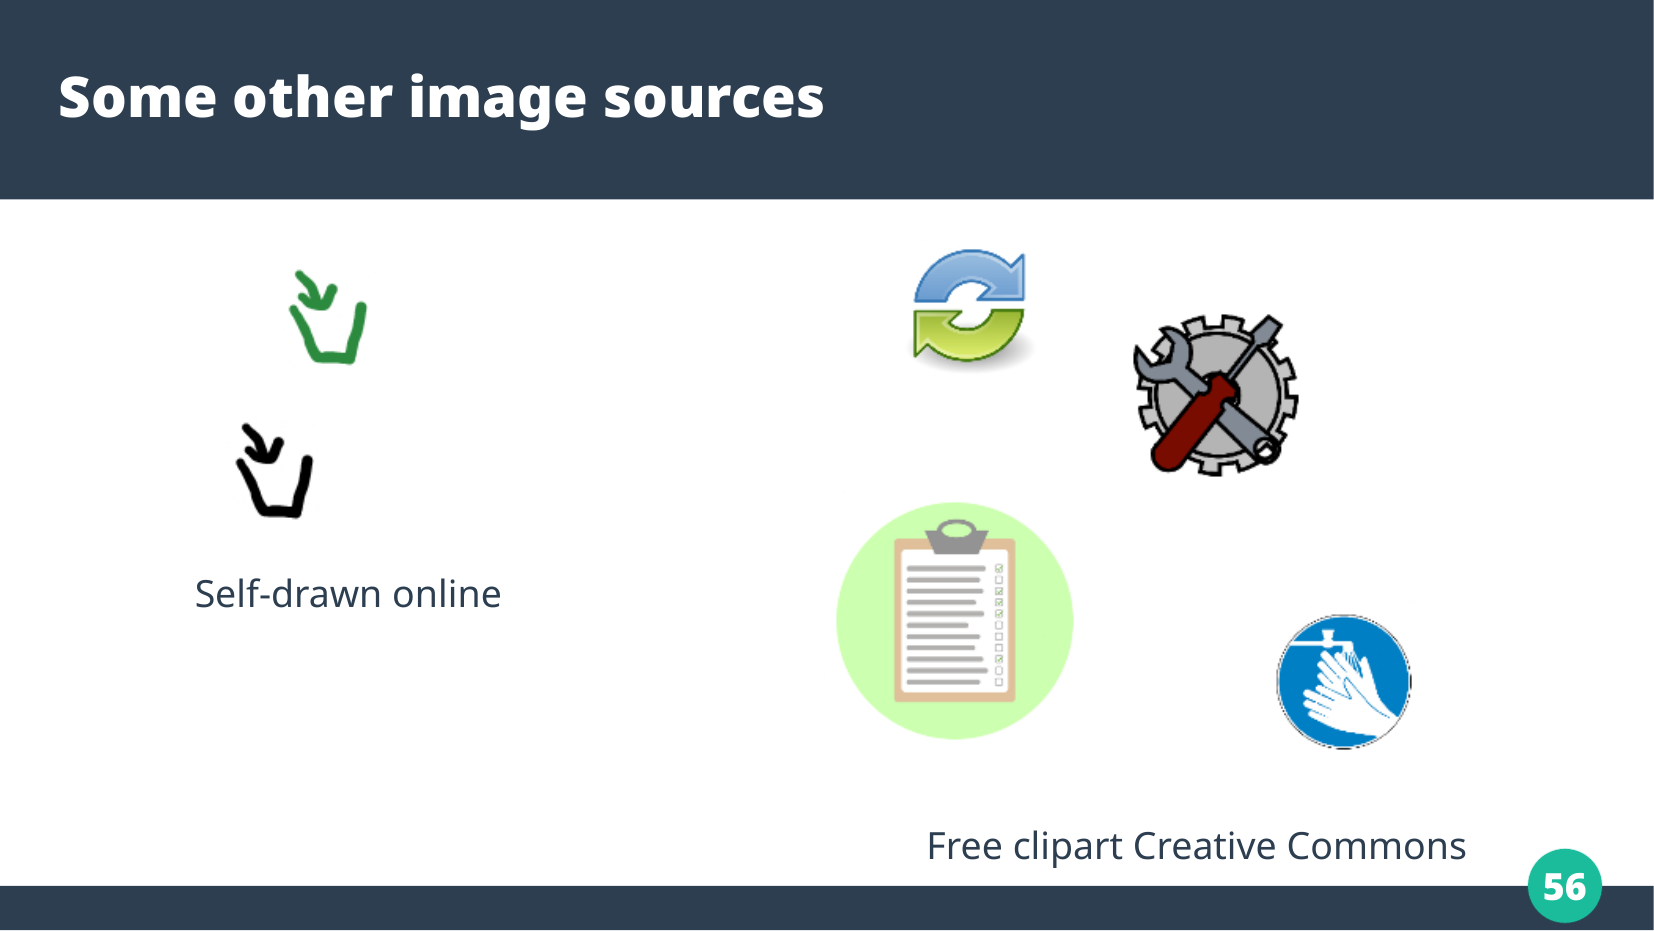

# Some other image sources
Self-drawn online
Free clipart Creative Commons